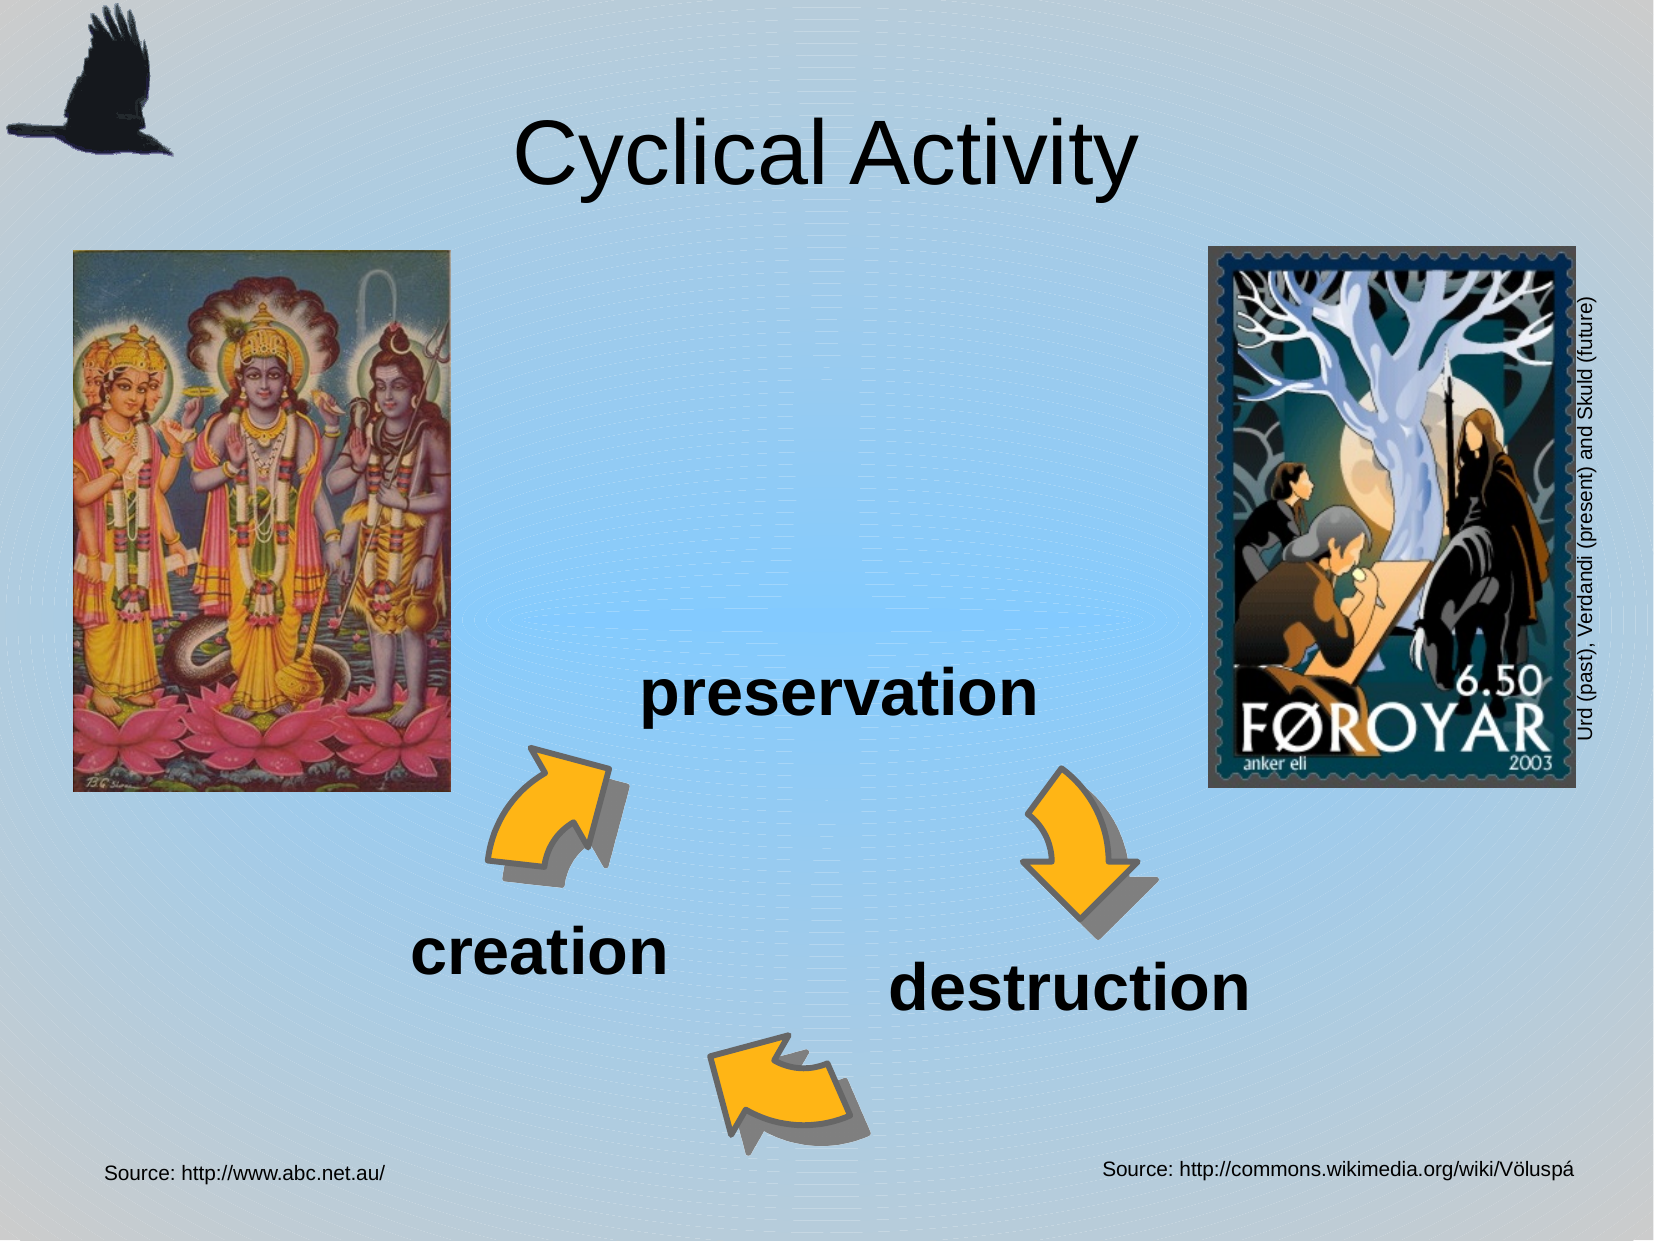

# Cyclical Activity
 Urd (past), Verdandi (present) and Skuld (future)
preservation
creation
destruction
Source: http://commons.wikimedia.org/wiki/Völuspá
Source: http://www.abc.net.au/